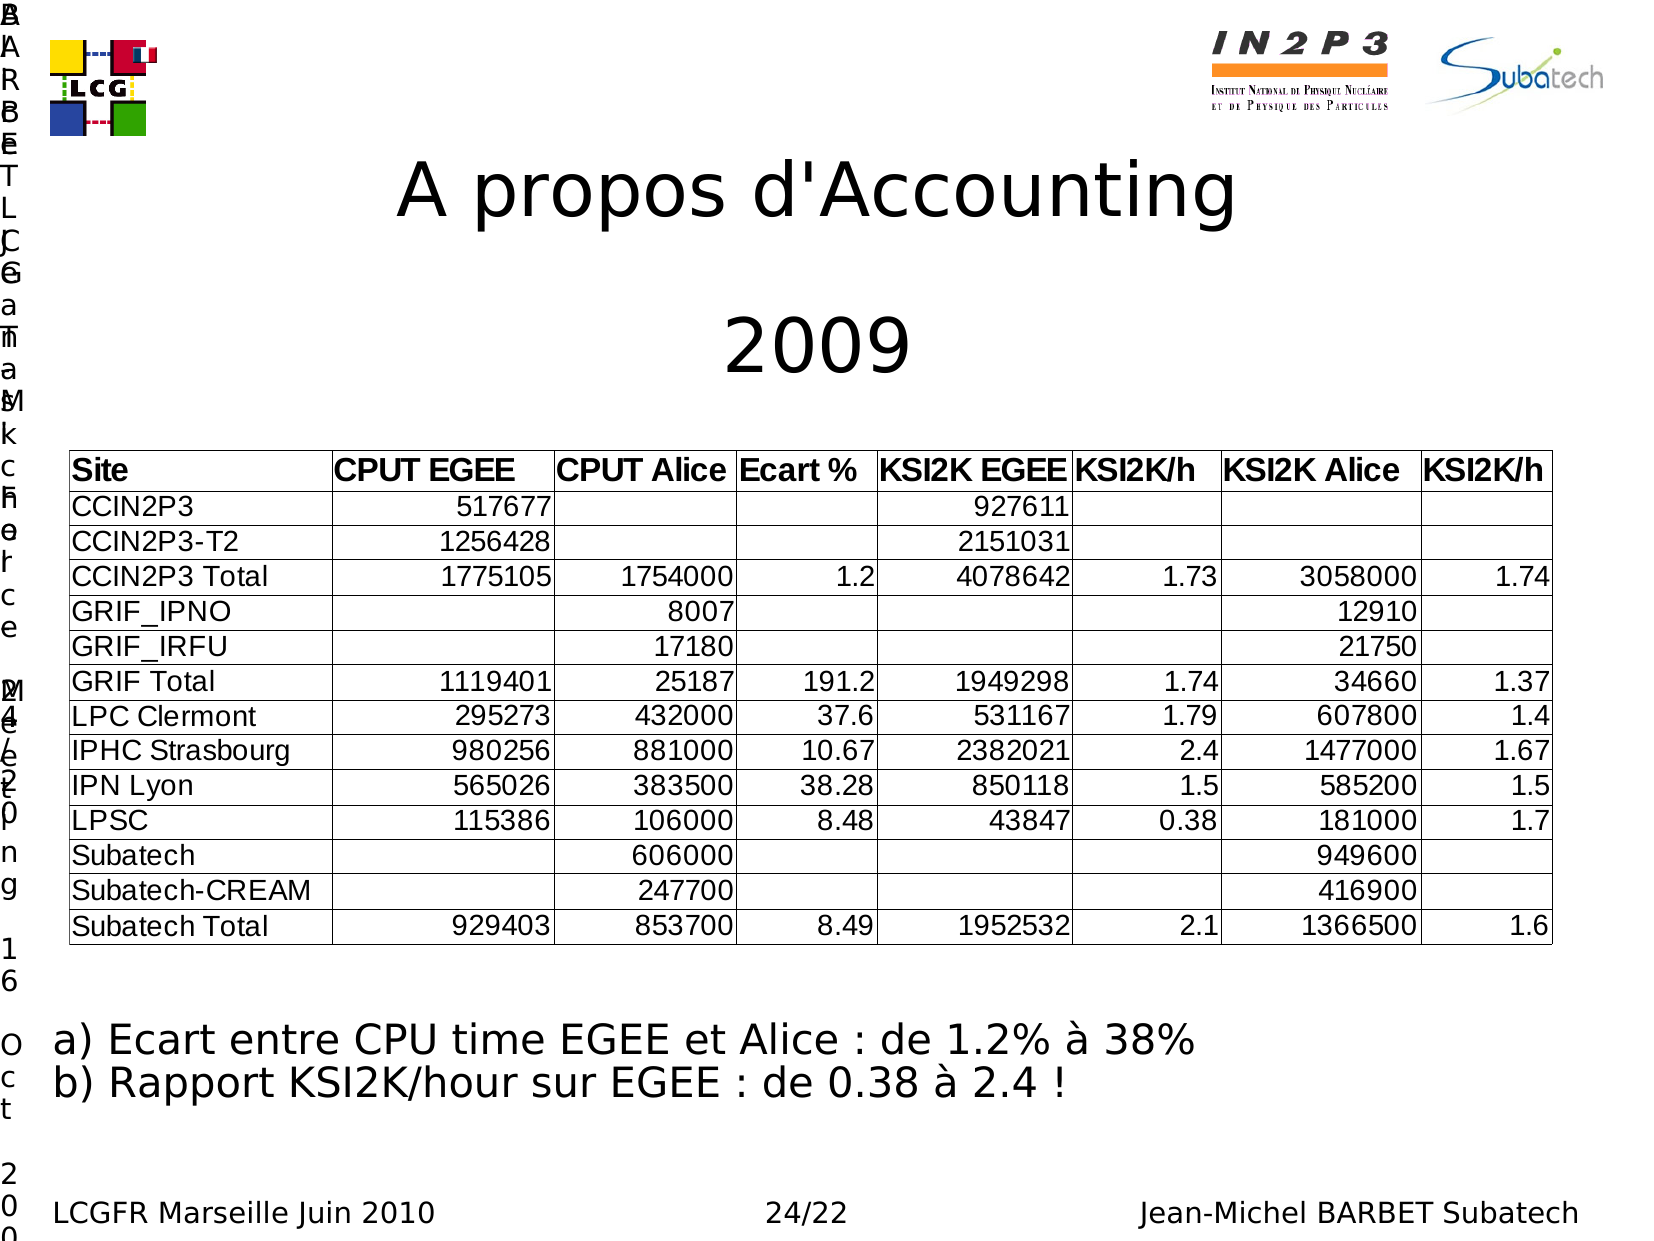

# A propos d'Accounting 2009
a) Ecart entre CPU time EGEE et Alice : de 1.2% à 38%
b) Rapport KSI2K/hour sur EGEE : de 0.38 à 2.4 !